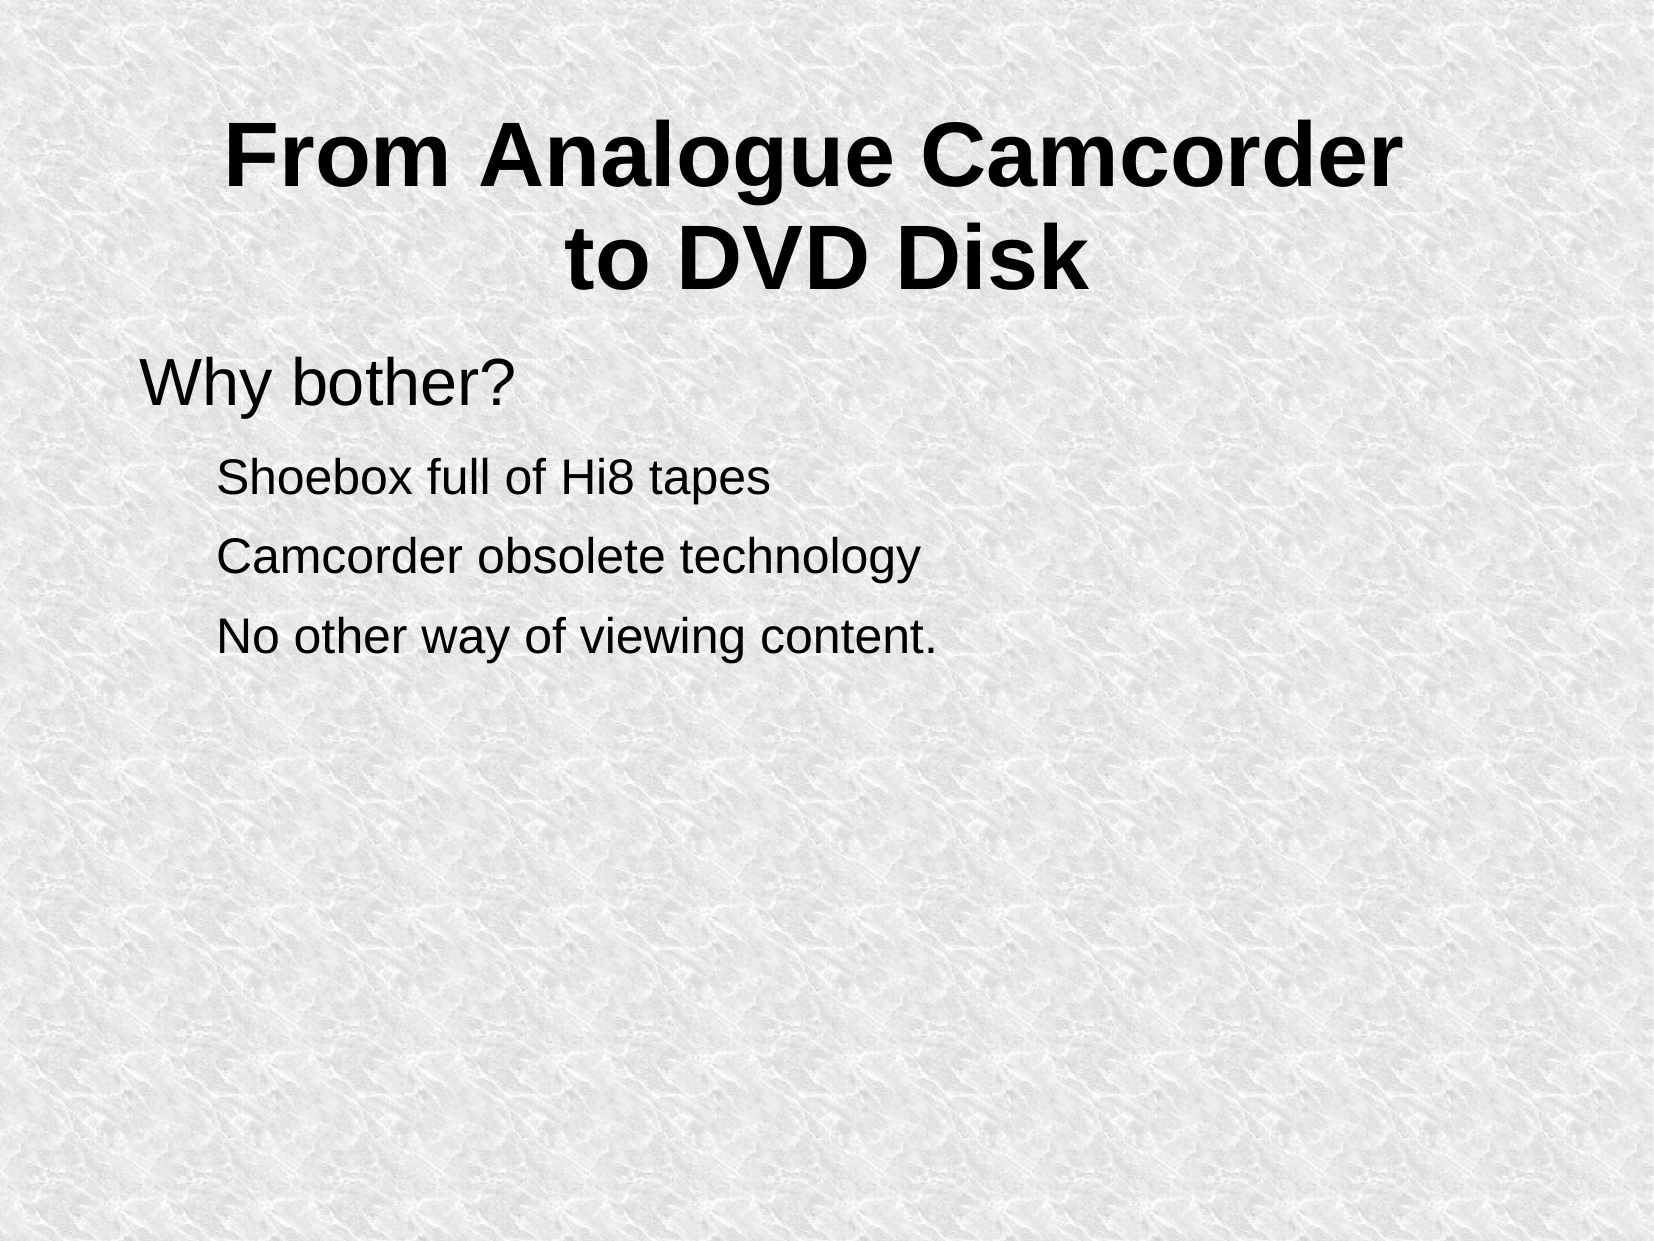

# From Analogue Camcorder to DVD Disk
Why bother?
Shoebox full of Hi8 tapes
Camcorder obsolete technology
No other way of viewing content.